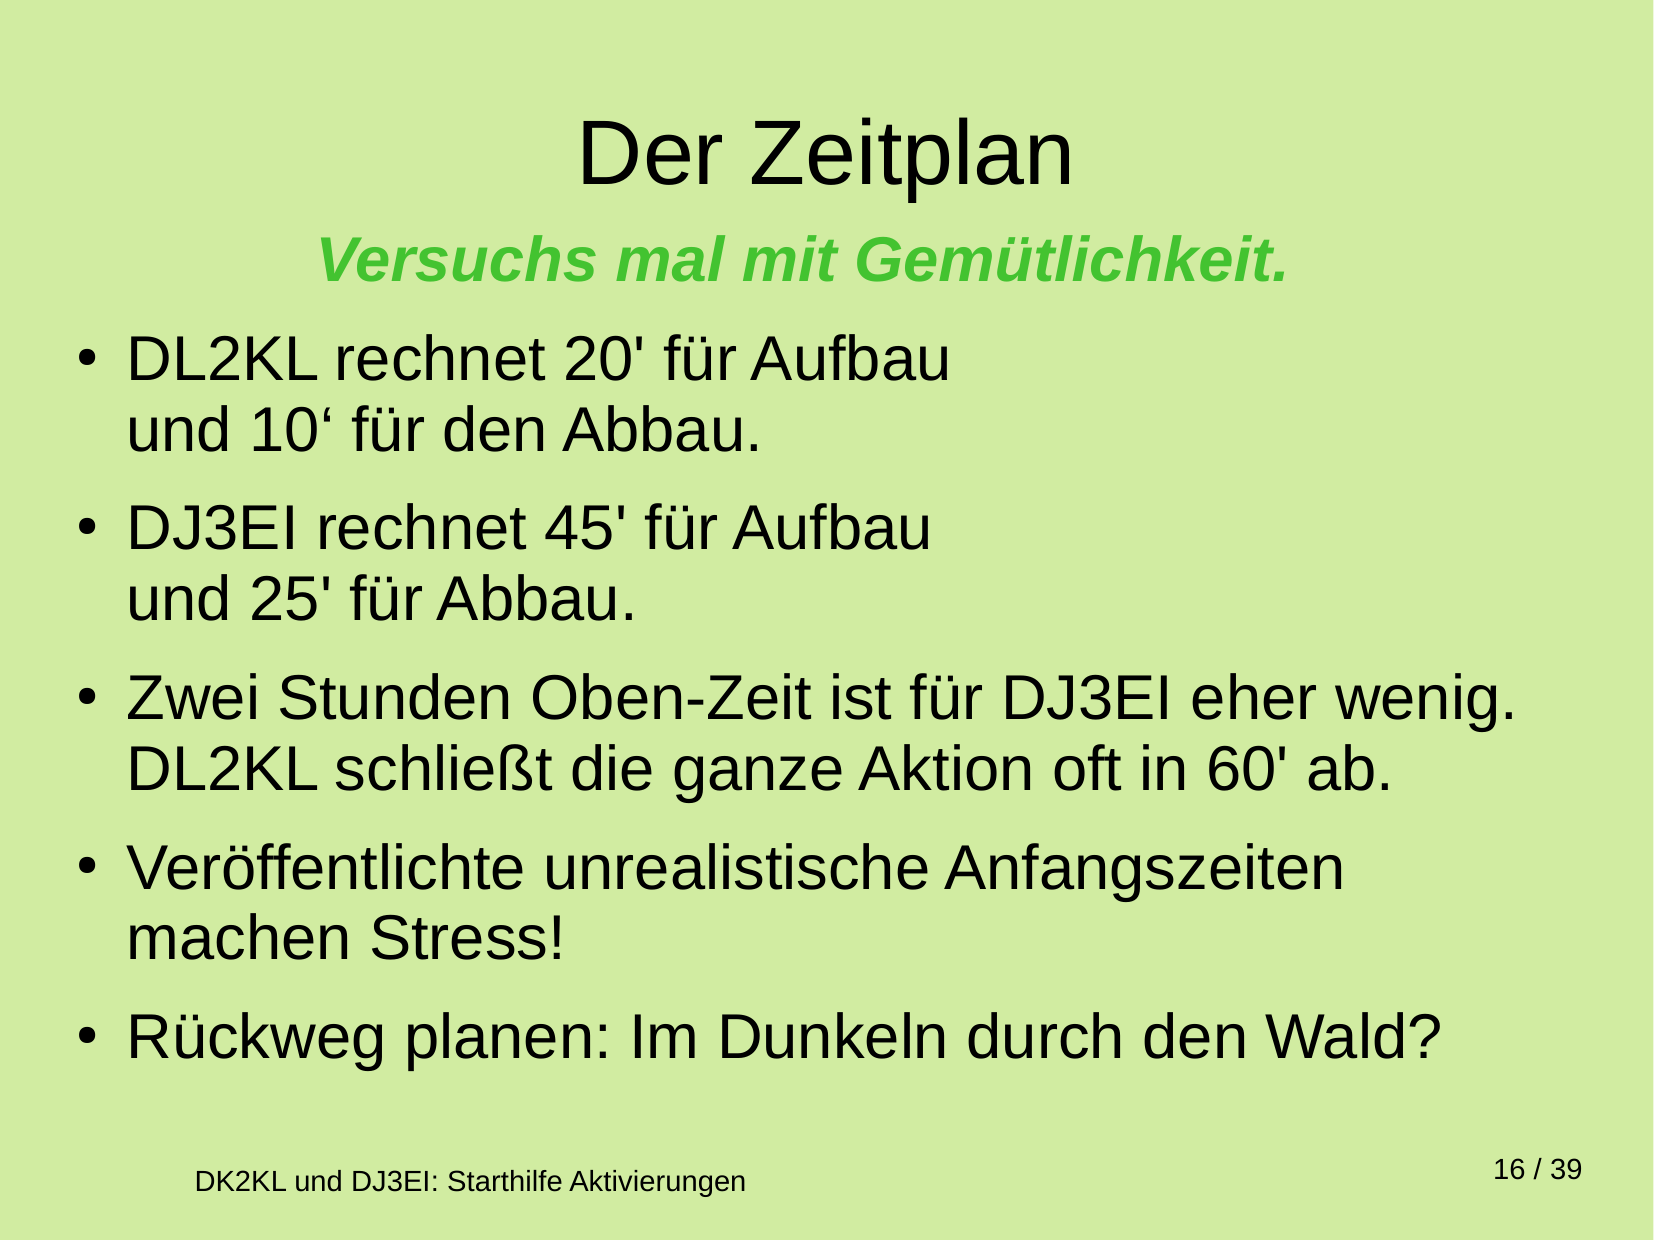

# Der Zeitplan
Versuchs mal mit Gemütlichkeit.
DL2KL rechnet 20' für Aufbau
und 10‘ für den Abbau.
DJ3EI rechnet 45' für Aufbau
und 25' für Abbau.
Zwei Stunden Oben-Zeit ist für DJ3EI eher wenig.
DL2KL schließt die ganze Aktion oft in 60' ab.
Veröffentlichte unrealistische Anfangszeiten
machen Stress!
Rückweg planen: Im Dunkeln durch den Wald?